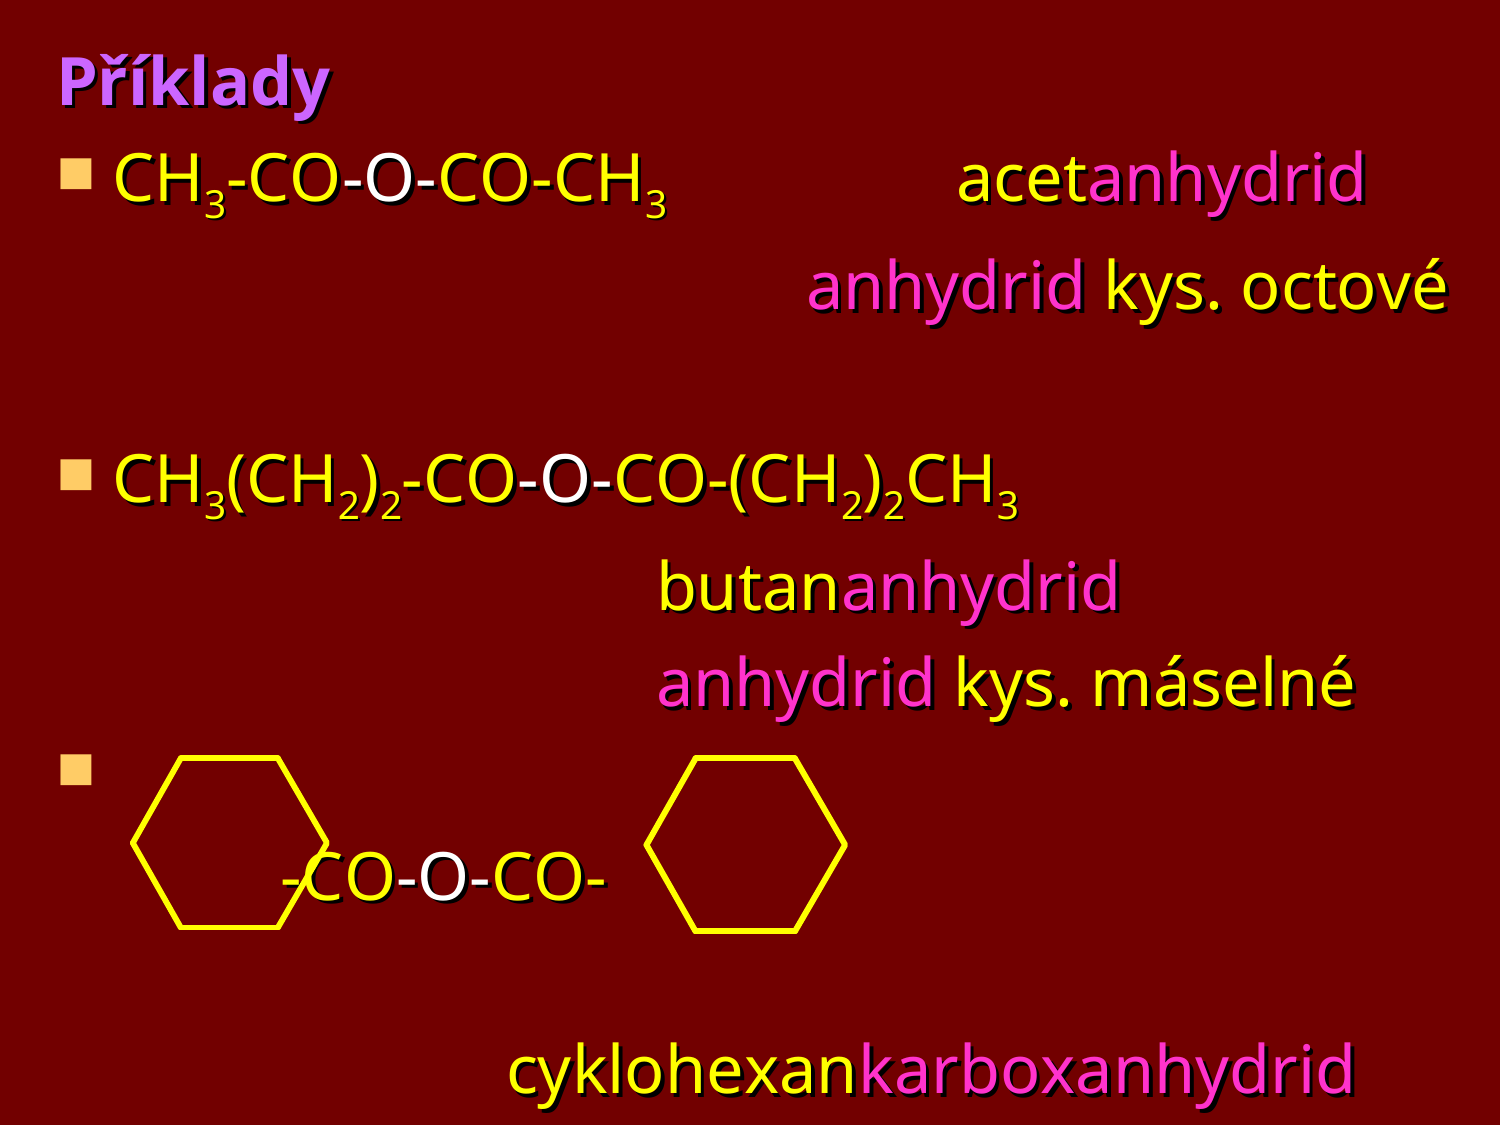

#
Příklady
CH3-CO-O-CO-CH3		acetanhydrid
						anhydrid kys. octové
CH3(CH2)2-CO-O-CO-(CH2)2CH3
					butananhydrid
					anhydrid kys. máselné
 -CO-O-CO-
				cyklohexankarboxanhydrid